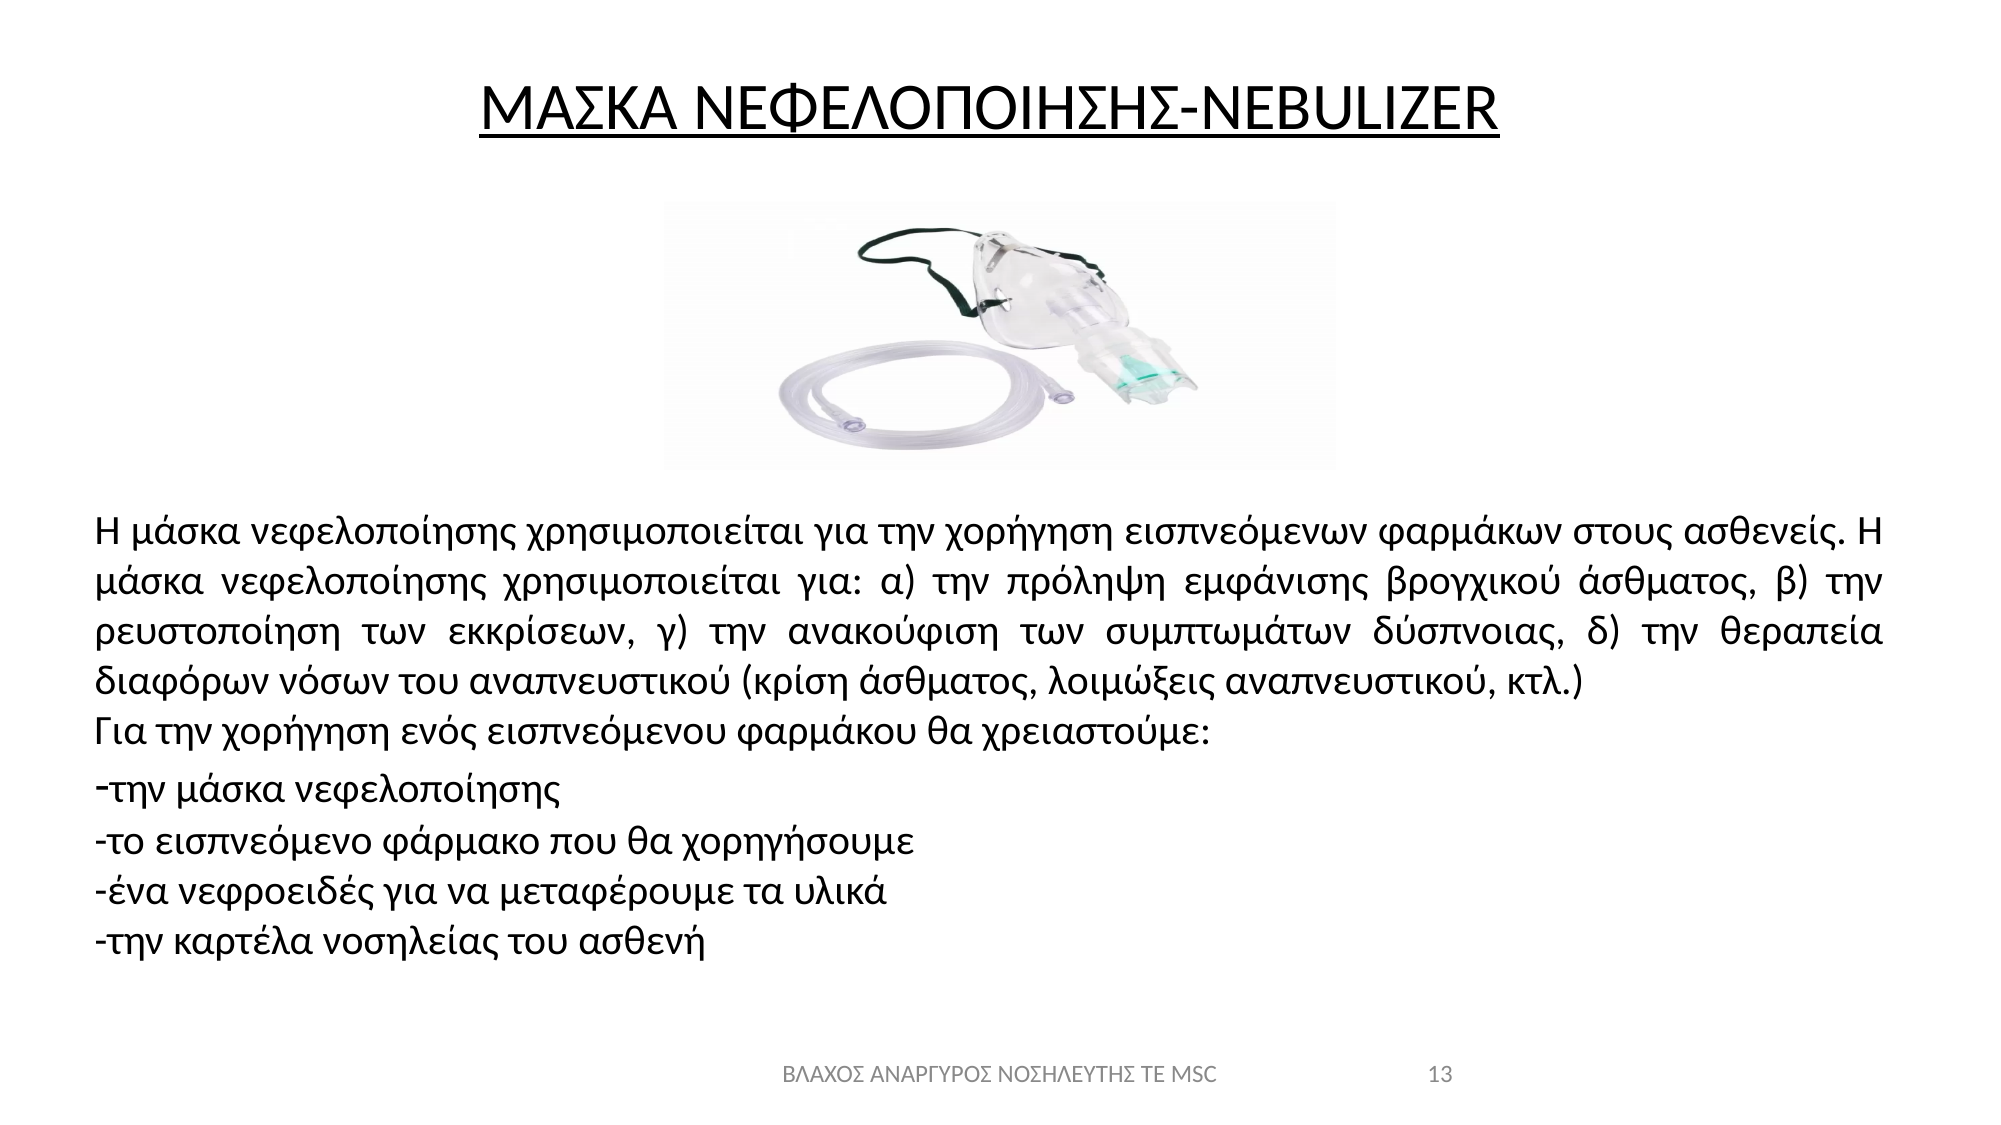

ΜΑΣΚΑ ΝΕΦΕΛΟΠΟΙΗΣΗΣ-NEBULIZER
Η μάσκα νεφελοποίησης χρησιμοποιείται για την χορήγηση εισπνεόμενων φαρμάκων στους ασθενείς. Η μάσκα νεφελοποίησης χρησιμοποιείται για: α) την πρόληψη εμφάνισης βρογχικού άσθματος, β) την ρευστοποίηση των εκκρίσεων, γ) την ανακούφιση των συμπτωμάτων δύσπνοιας, δ) την θεραπεία διαφόρων νόσων του αναπνευστικού (κρίση άσθματος, λοιμώξεις αναπνευστικού, κτλ.)
Για την χορήγηση ενός εισπνεόμενου φαρμάκου θα χρειαστούμε:
-την μάσκα νεφελοποίησης
-το εισπνεόμενο φάρμακο που θα χορηγήσουμε
-ένα νεφροειδές για να μεταφέρουμε τα υλικά
-την καρτέλα νοσηλείας του ασθενή
ΒΛΑΧΟΣ ΑΝΑΡΓΥΡΟΣ ΝΟΣΗΛΕΥΤΗΣ ΤΕ MSC